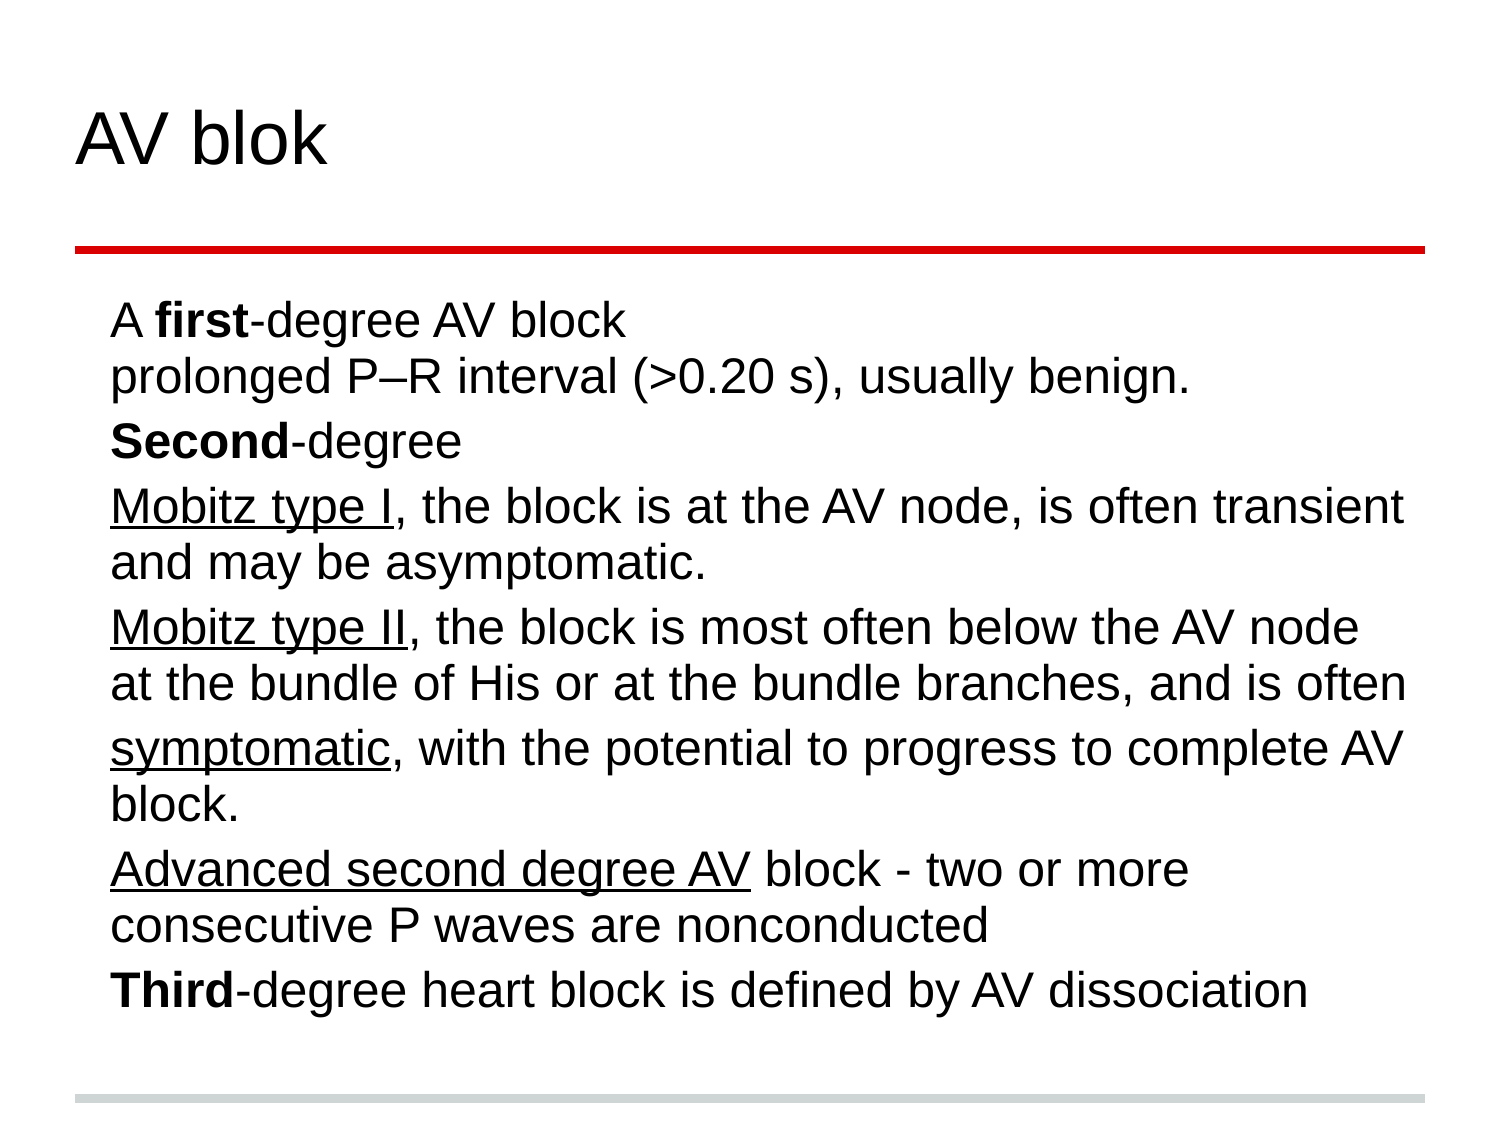

# AV blok
A first-degree AV block
prolonged P–R interval (>0.20 s), usually benign.
Second-degree
Mobitz type I, the block is at the AV node, is often transient and may be asymptomatic.
Mobitz type II, the block is most often below the AV node at the bundle of His or at the bundle branches, and is often
symptomatic, with the potential to progress to complete AV block.
Advanced second degree AV block - two or more consecutive P waves are nonconducted
Third-degree heart block is defined by AV dissociation